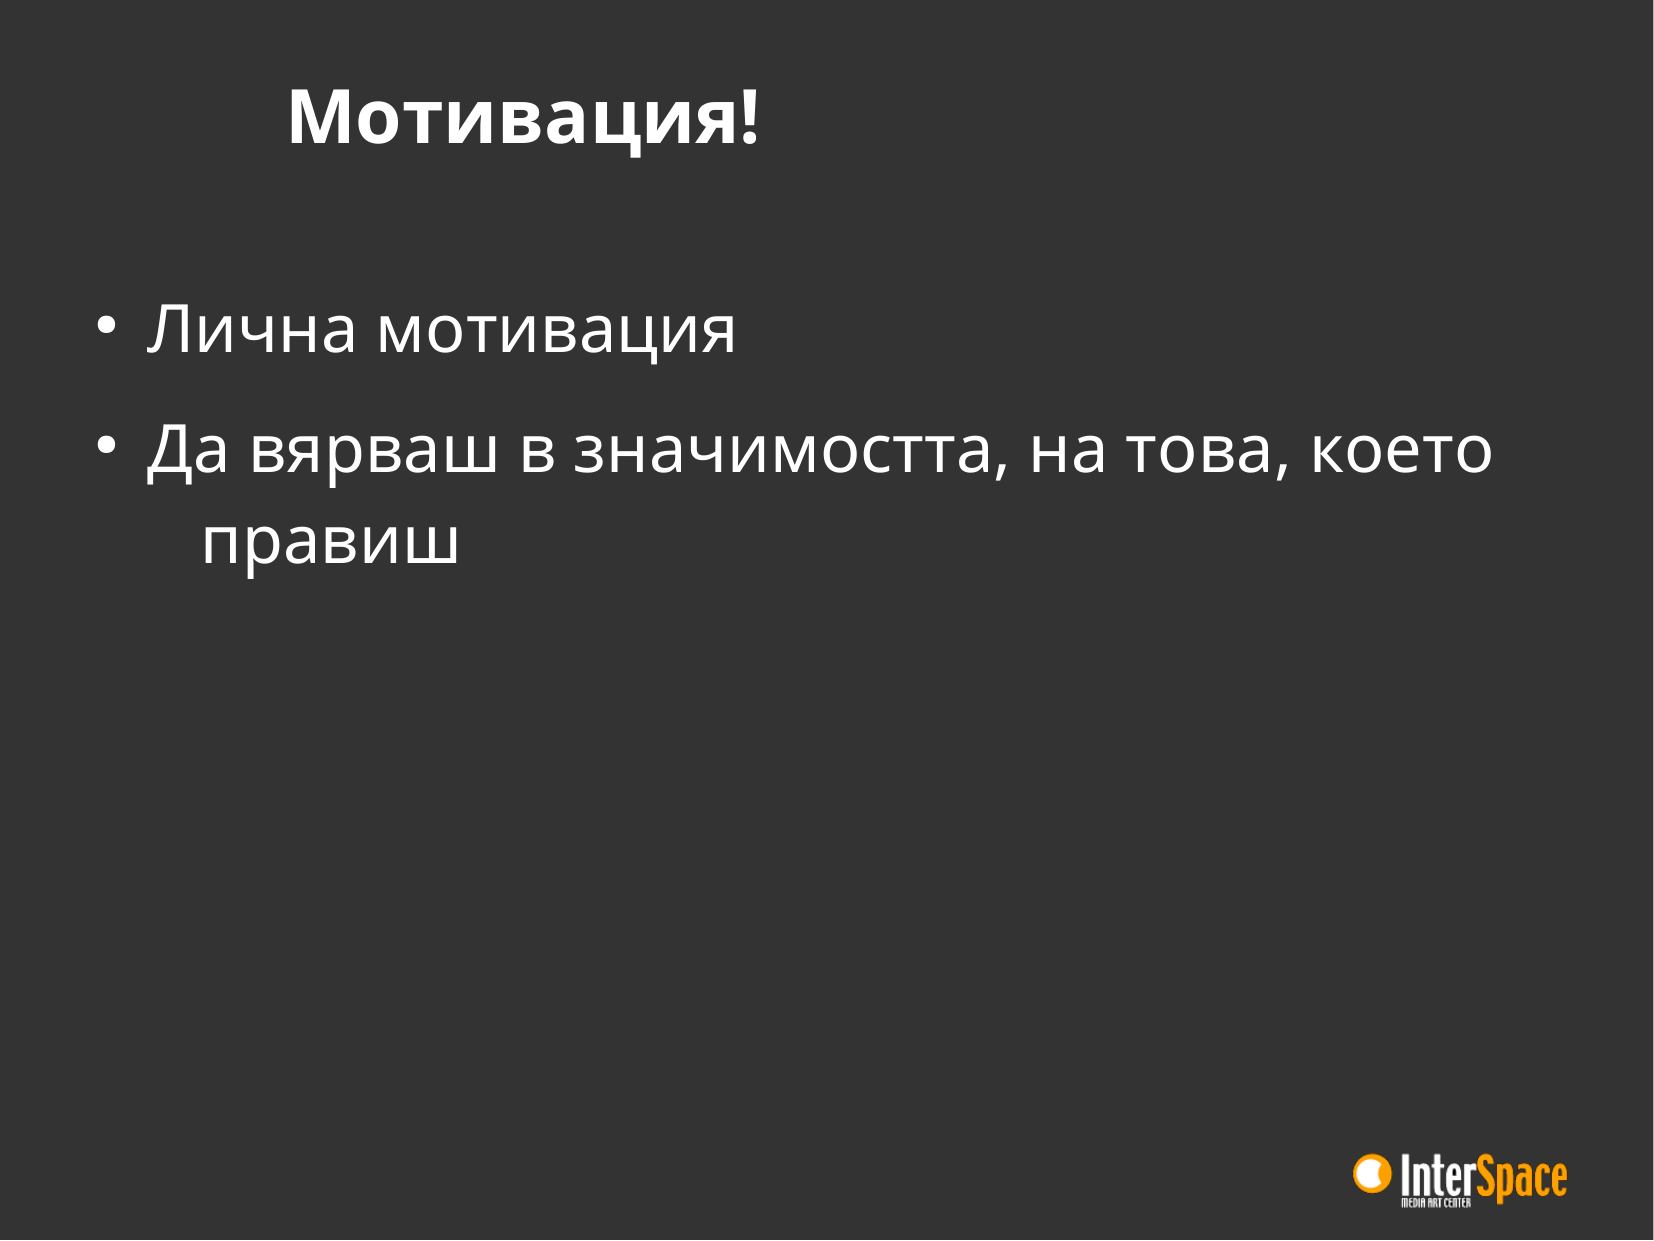

# Мотивация!
Лична мотивация
Да вярваш в значимостта, на това, което правиш